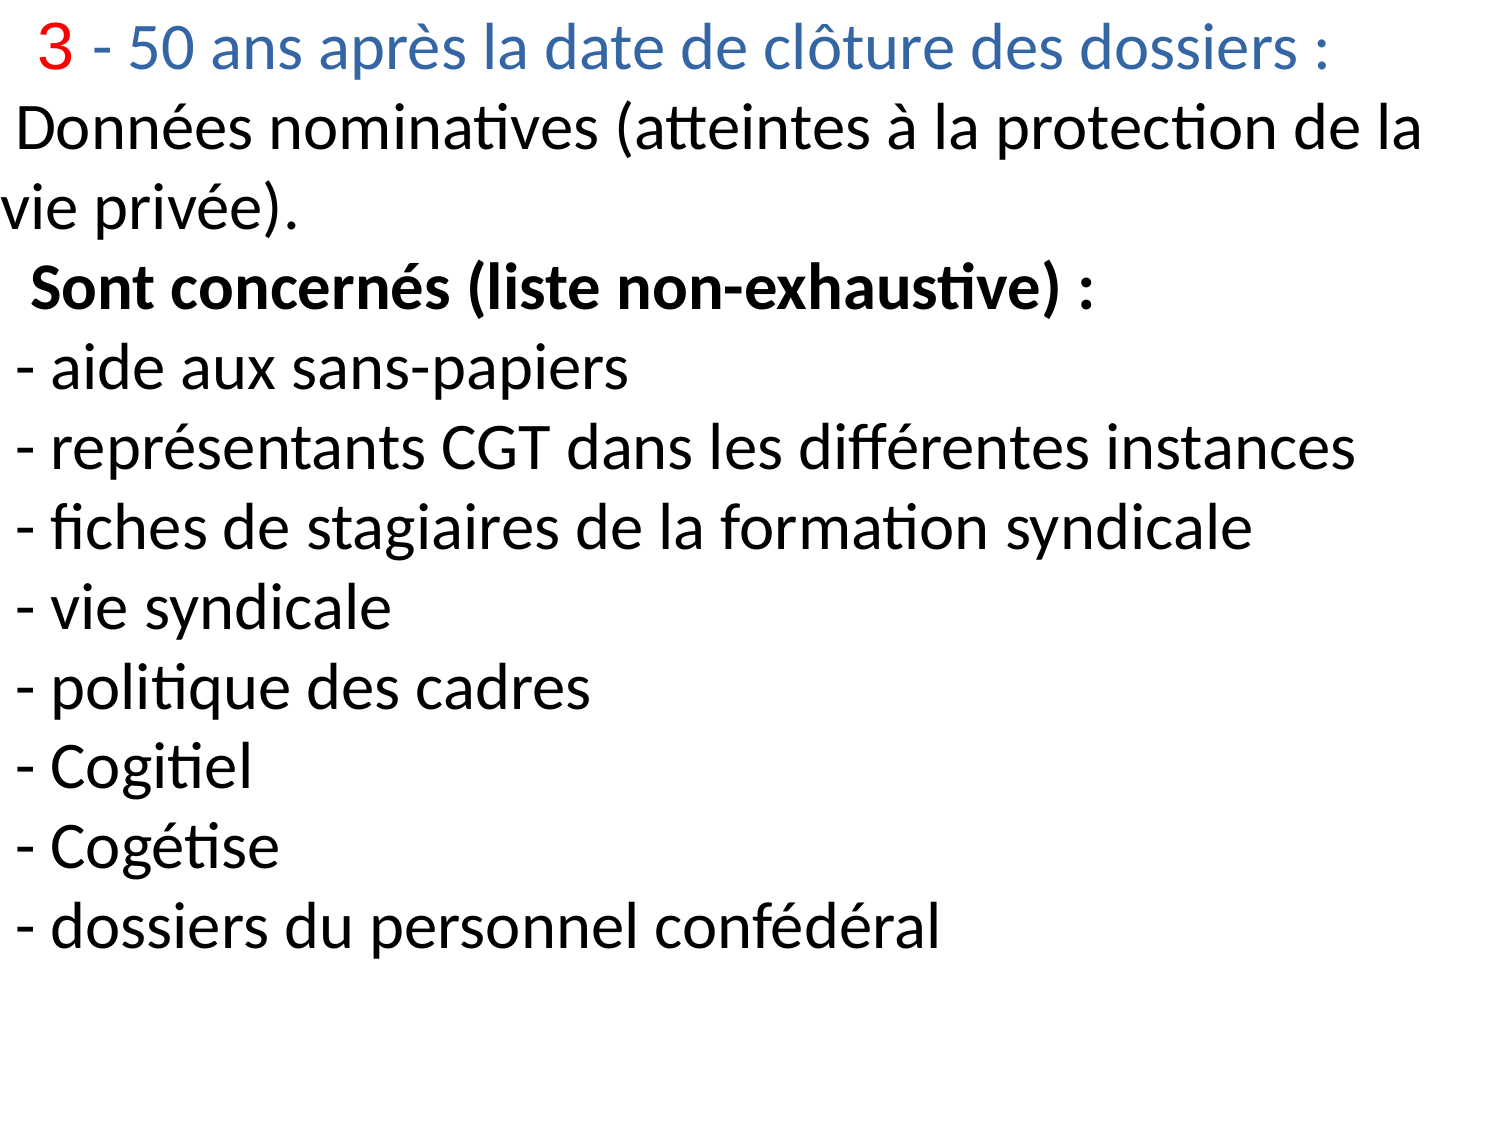

# 3 - 50 ans après la date de clôture des dossiers :
 Données nominatives (atteintes à la protection de la vie privée).
 Sont concernés (liste non-exhaustive) :
 - aide aux sans-papiers
 - représentants CGT dans les différentes instances
 - fiches de stagiaires de la formation syndicale
 - vie syndicale
 - politique des cadres
 - Cogitiel
 - Cogétise
 - dossiers du personnel confédéral